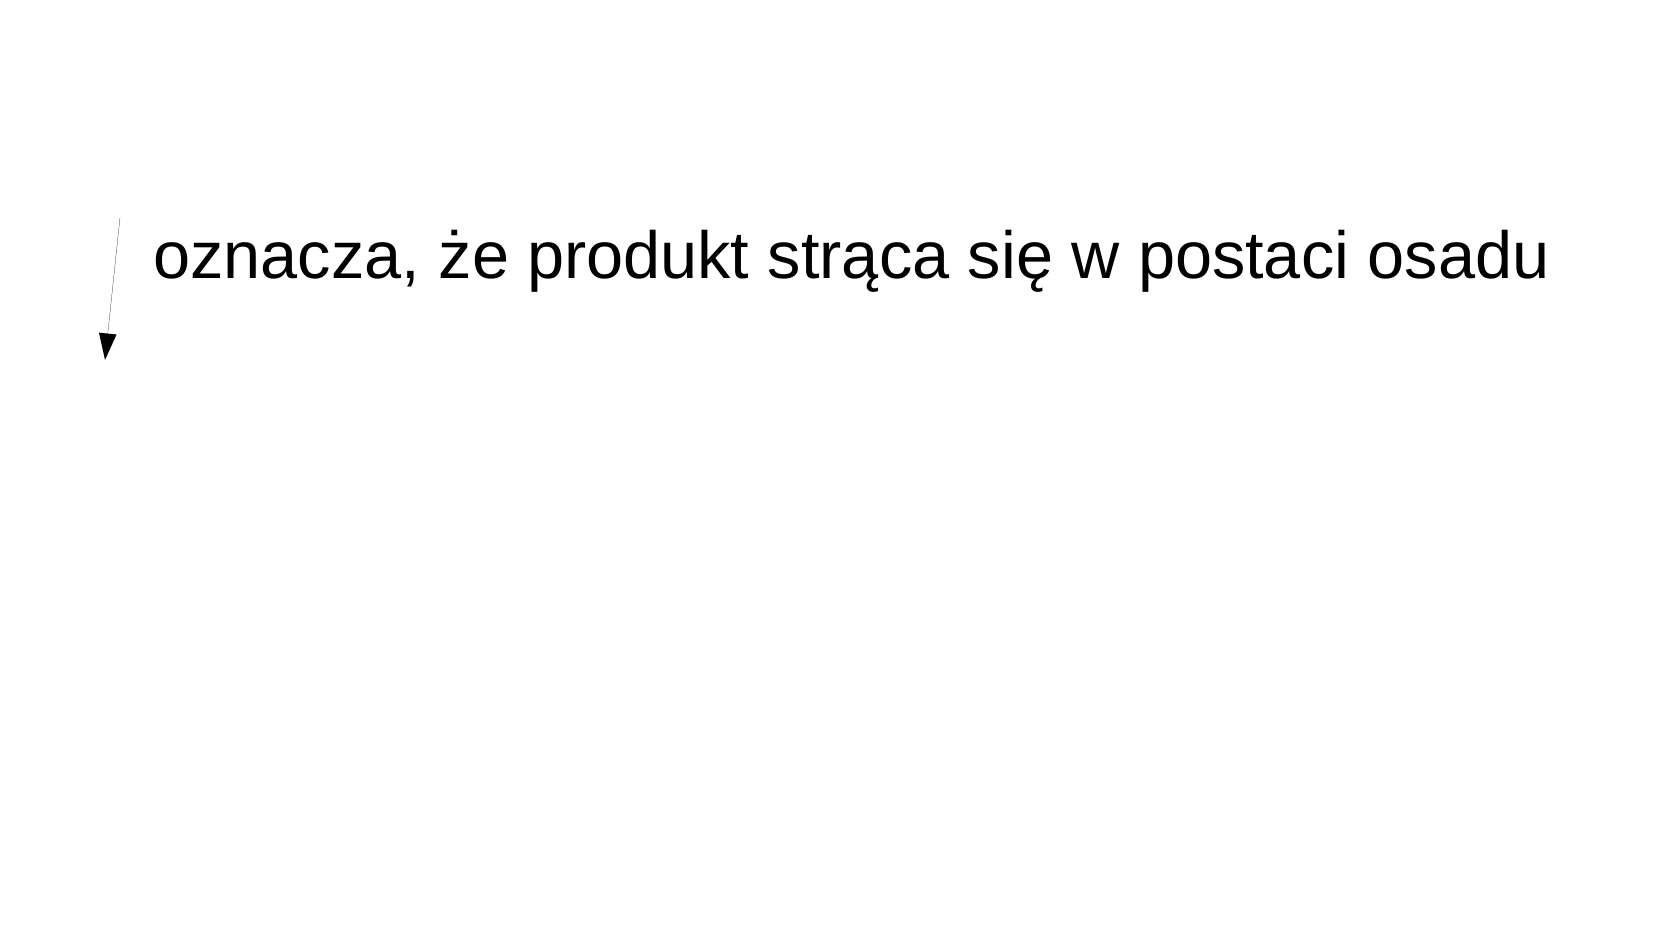

#
oznacza, że produkt strąca się w postaci osadu